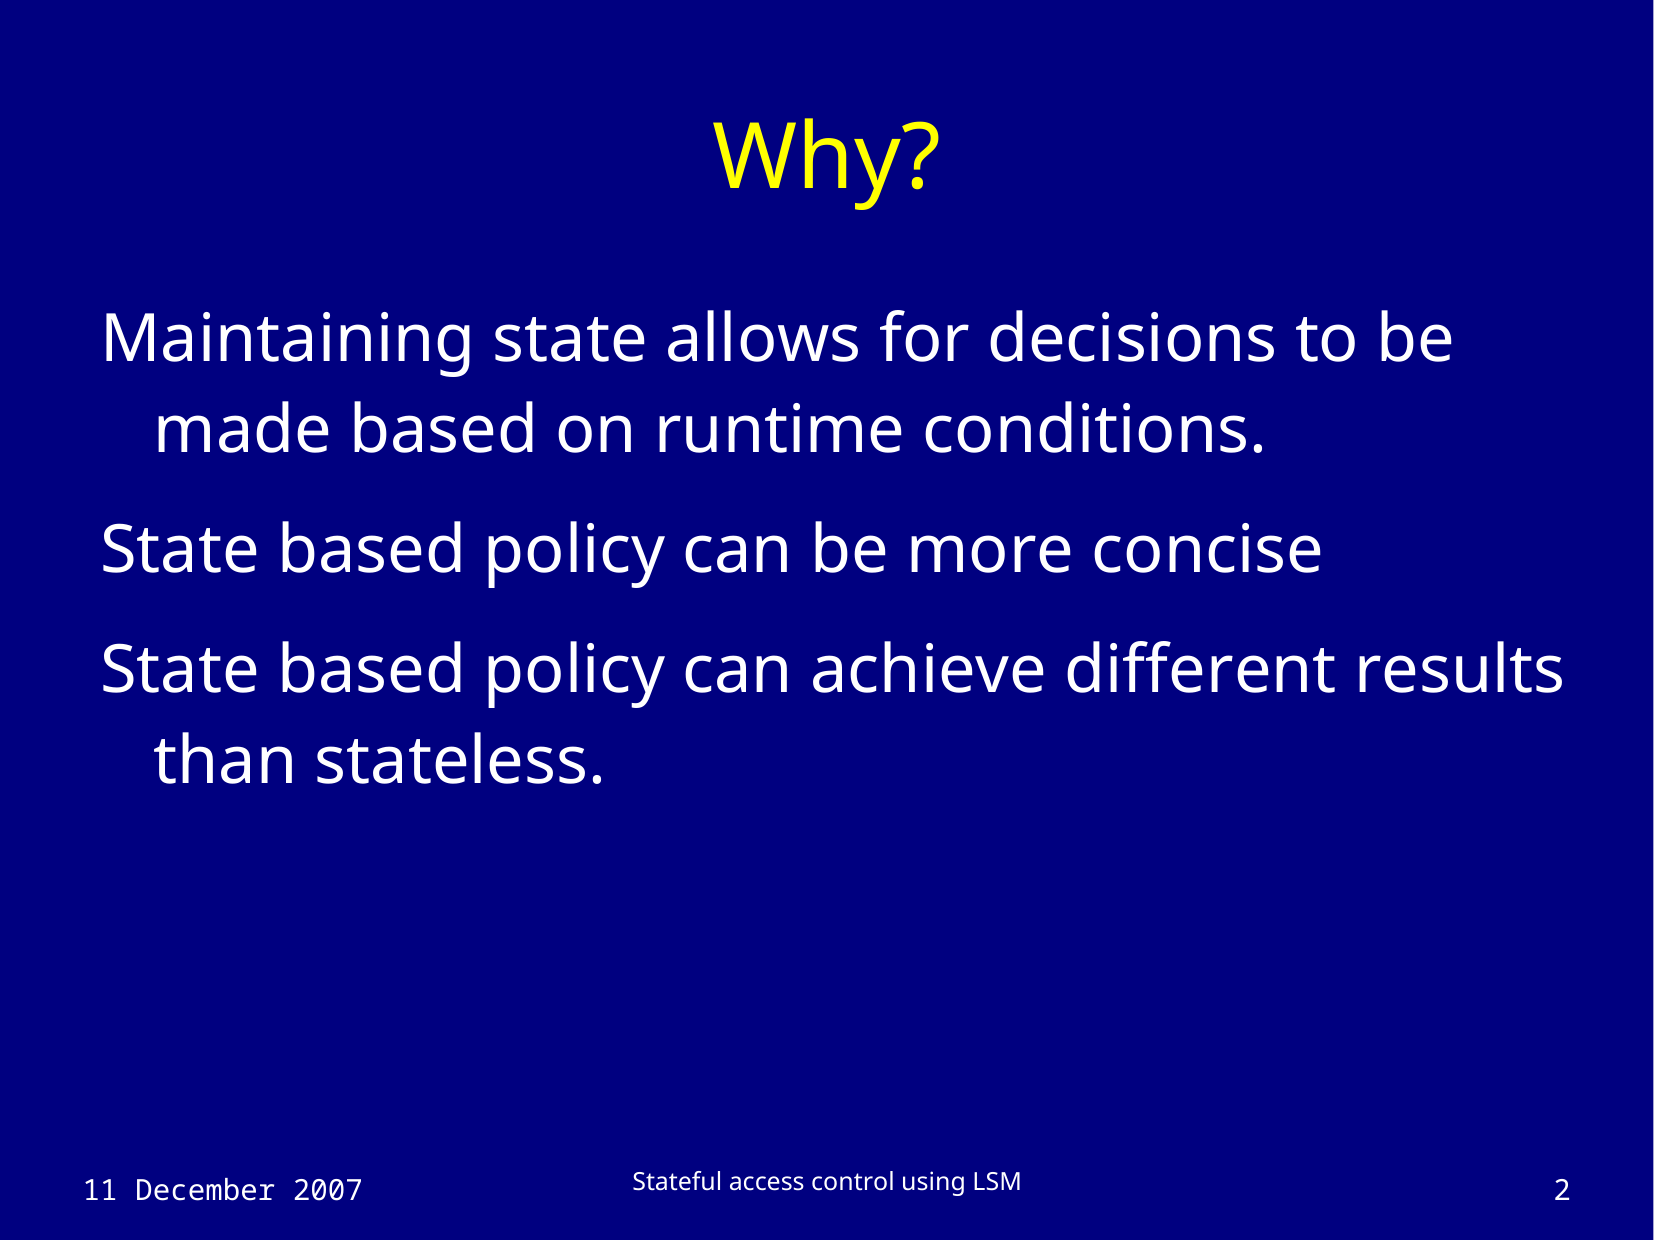

# Why?
Maintaining state allows for decisions to be made based on runtime conditions.
State based policy can be more concise
State based policy can achieve different results than stateless.
11 December 2007
Stateful access control using LSM
2